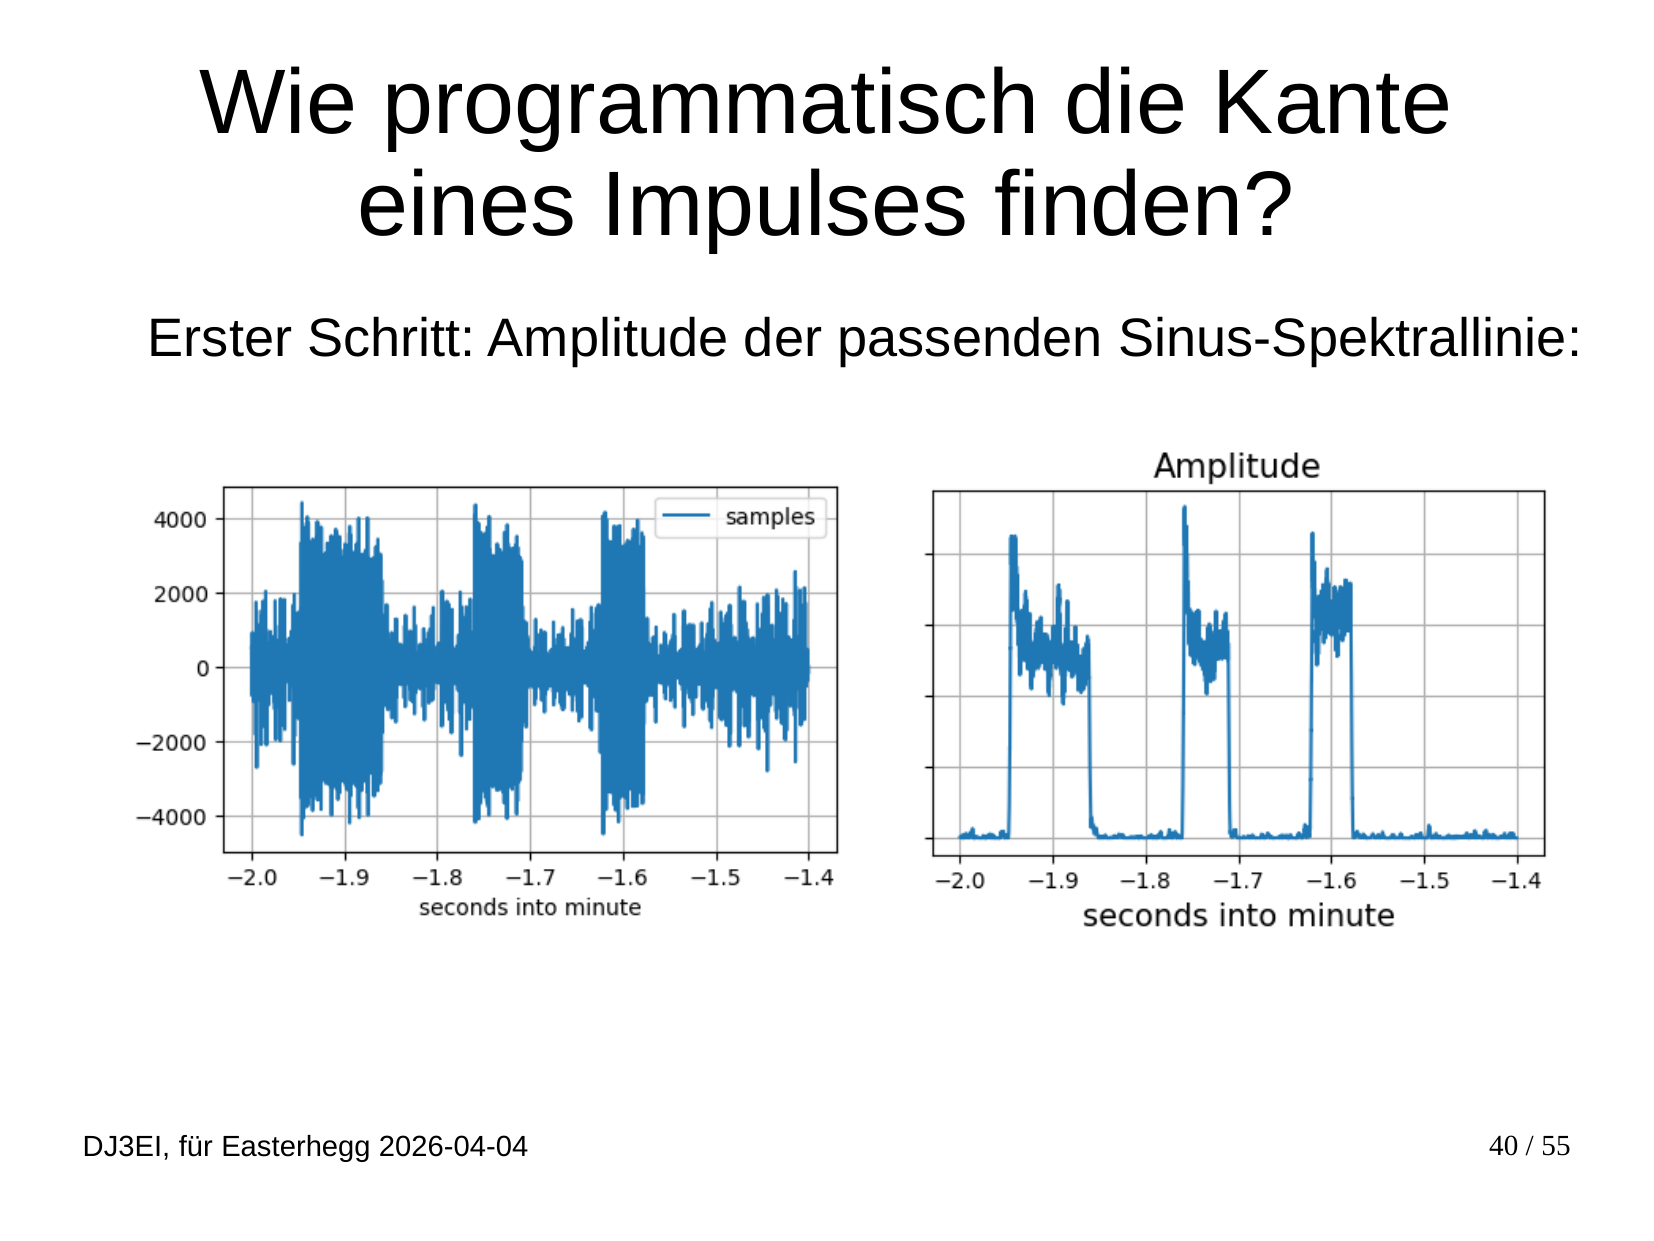

# Wie programmatisch die Kante eines Impulses finden?
Erster Schritt: Amplitude der passenden Sinus-Spektrallinie:
40